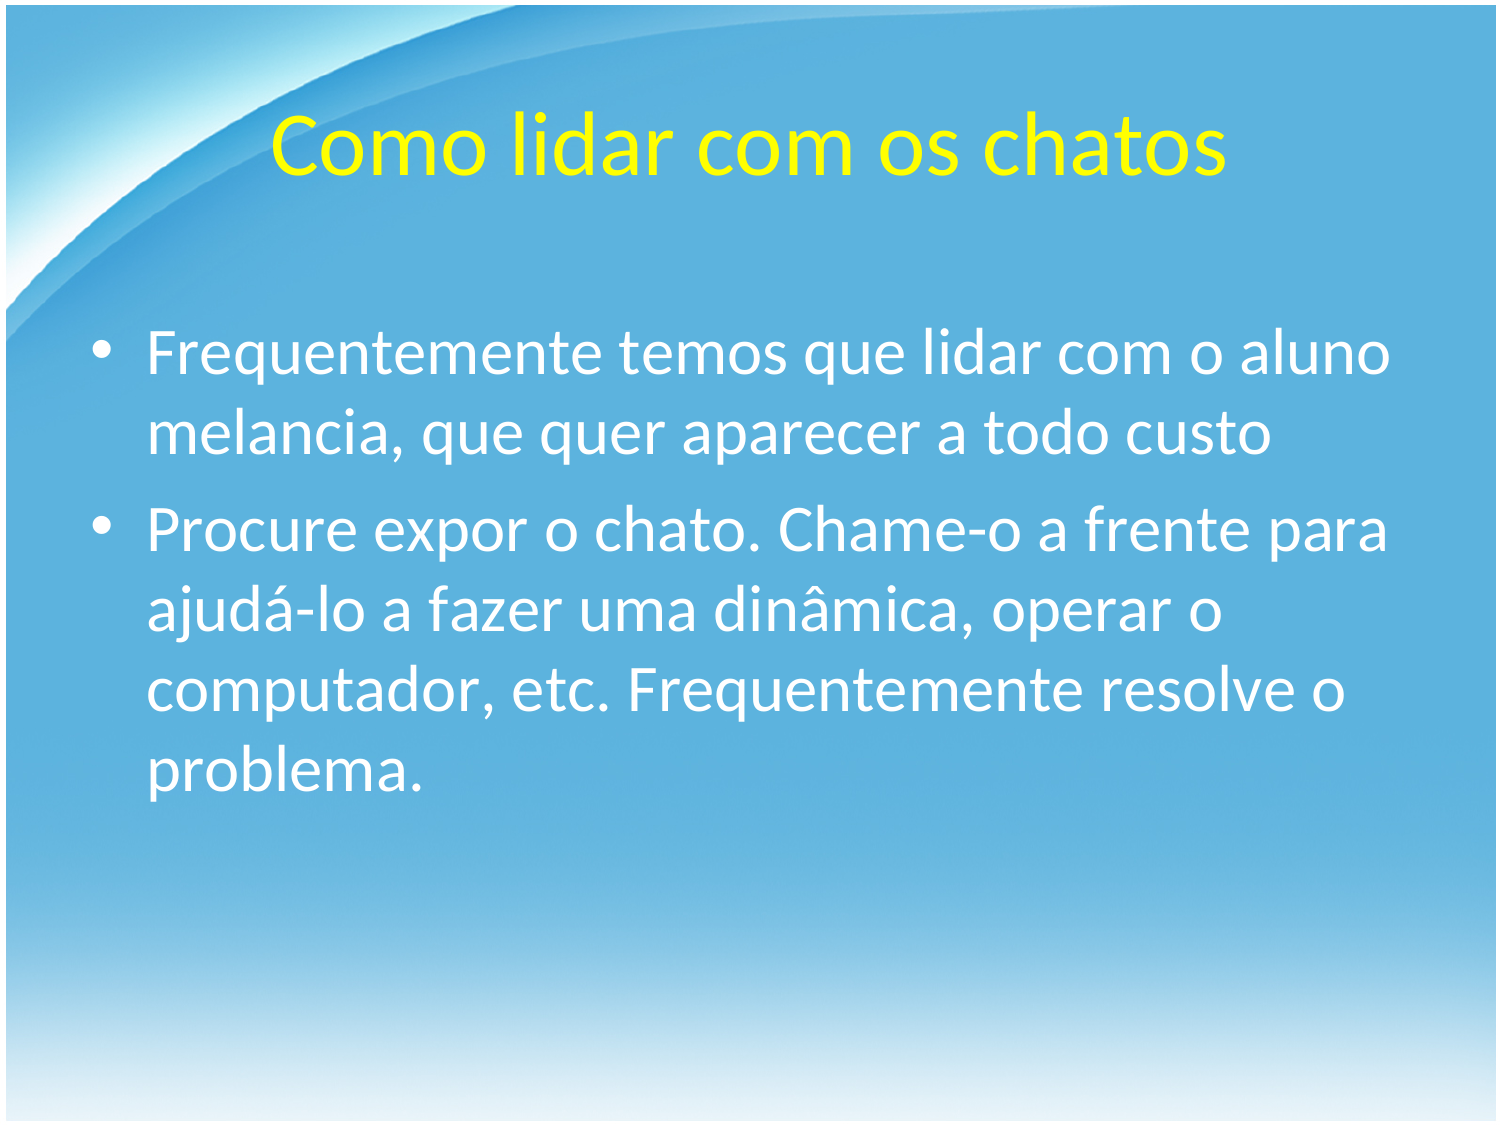

# Como lidar com os chatos
Frequentemente temos que lidar com o aluno melancia, que quer aparecer a todo custo
Procure expor o chato. Chame-o a frente para ajudá-lo a fazer uma dinâmica, operar o computador, etc. Frequentemente resolve o problema.